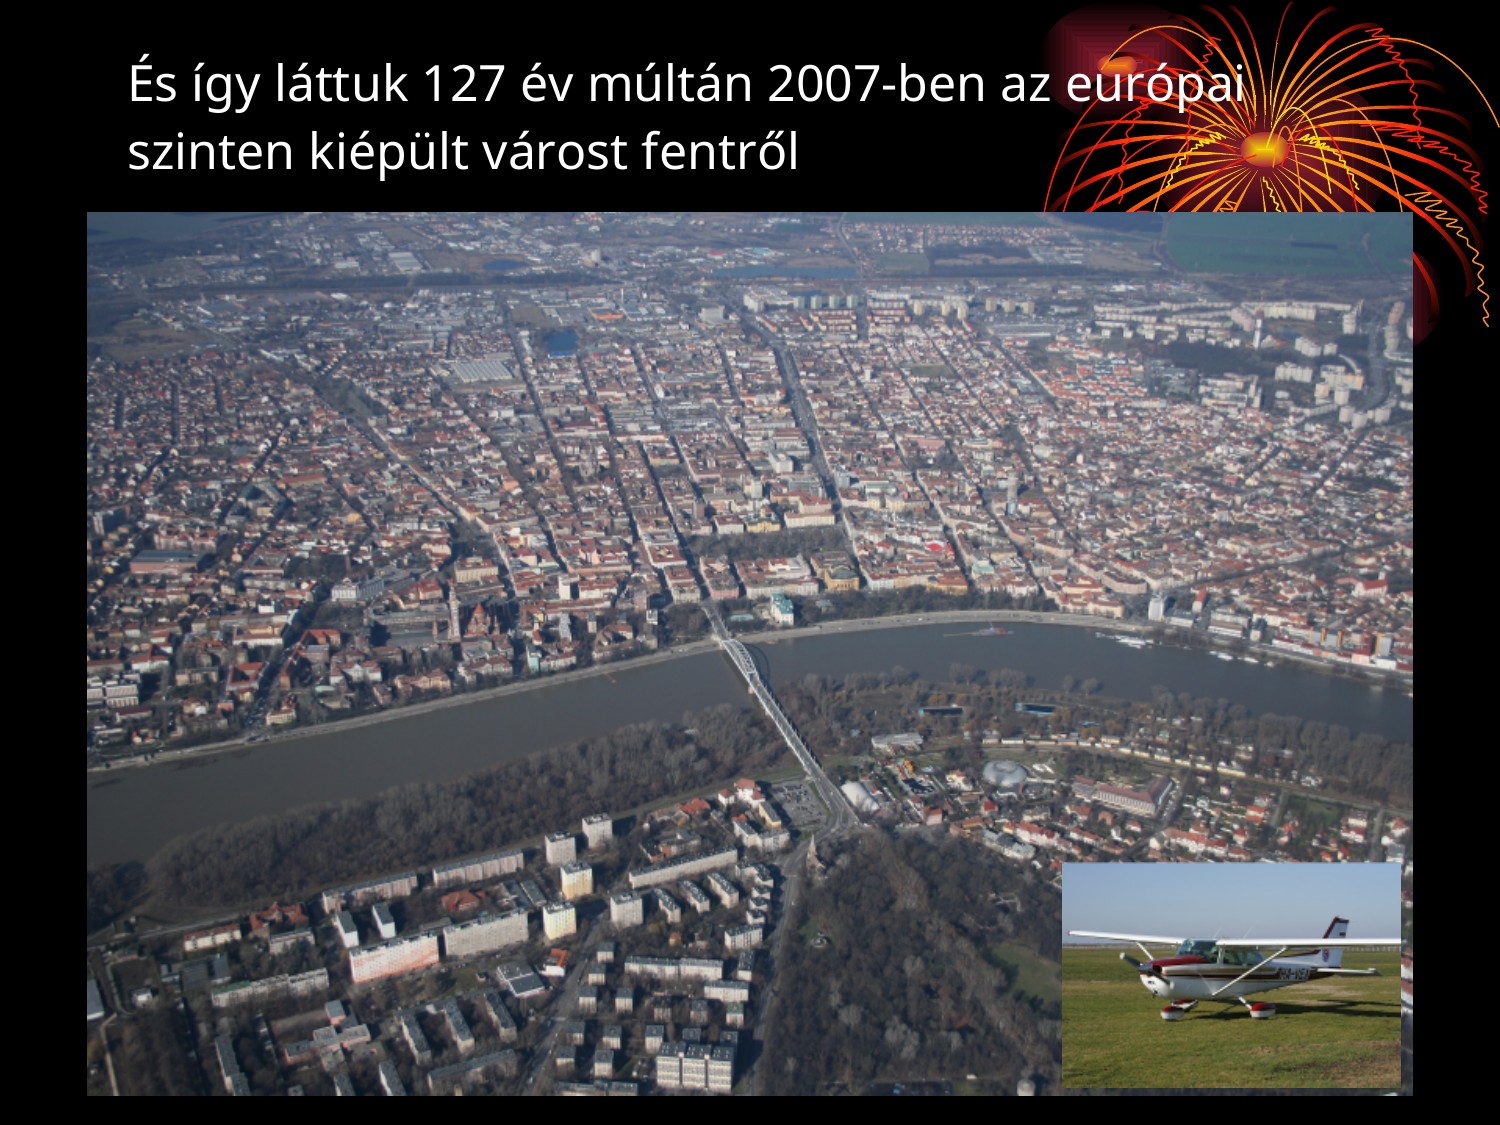

# És így láttuk 127 év múltán 2007-ben az európai szinten kiépült várost fentről